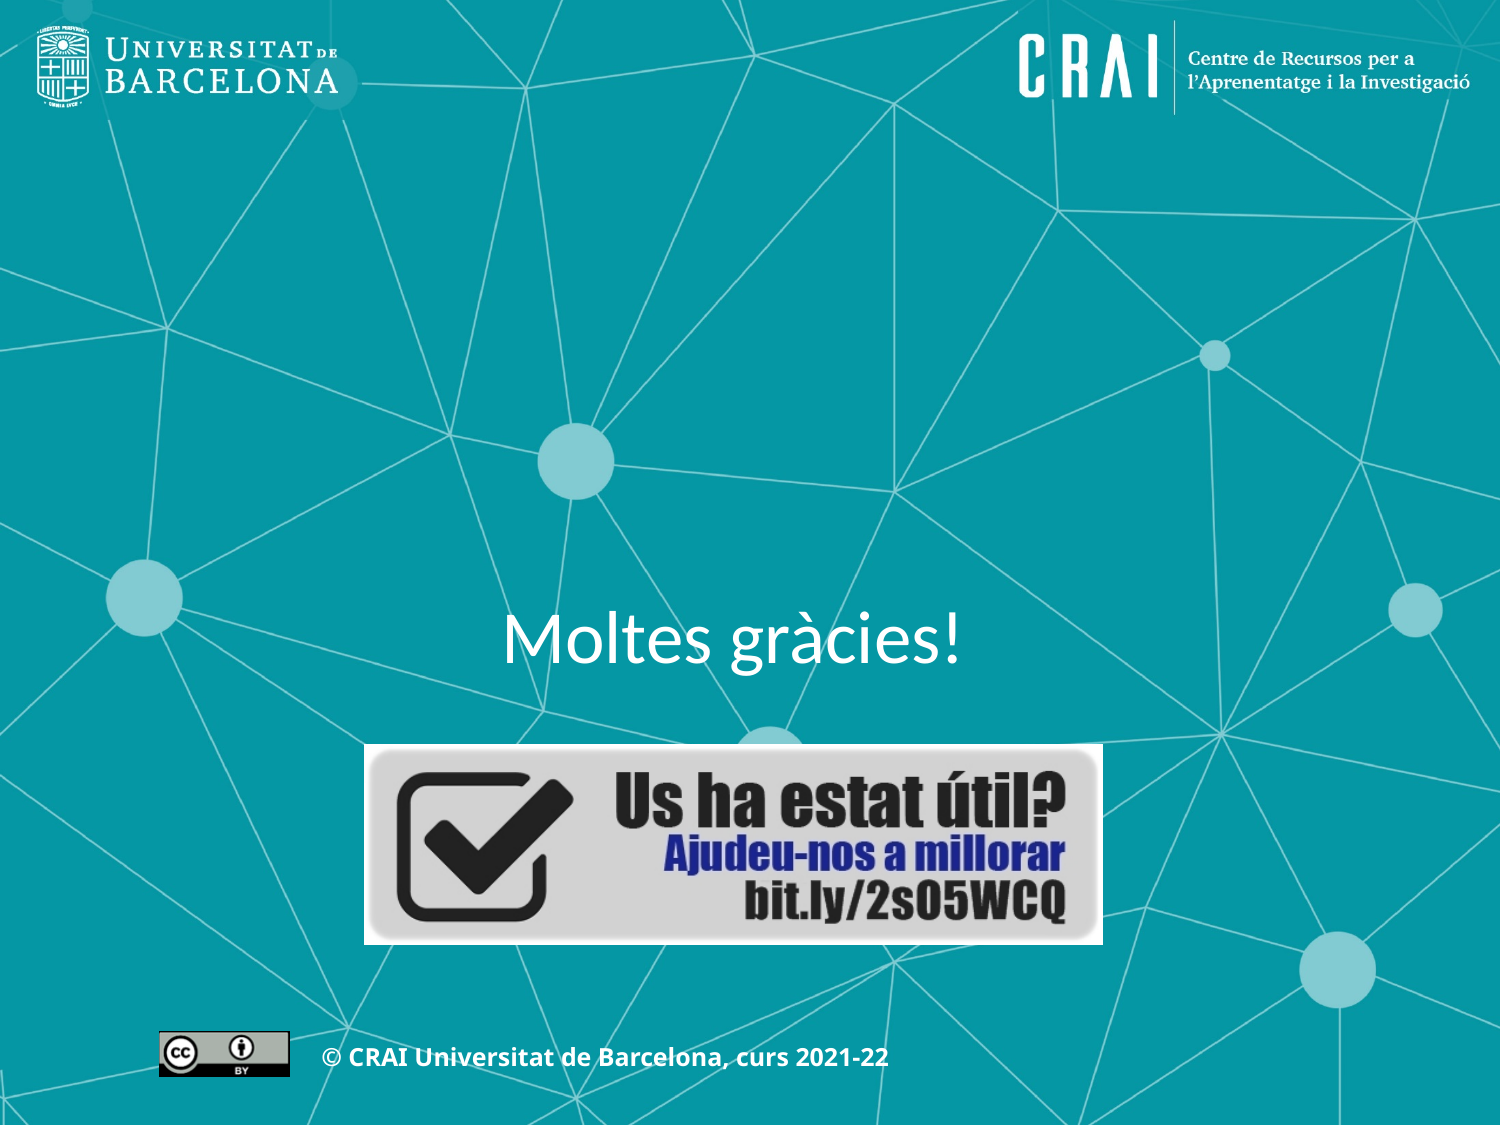

Moltes gràcies!
© CRAI Universitat de Barcelona, curs 2021-22